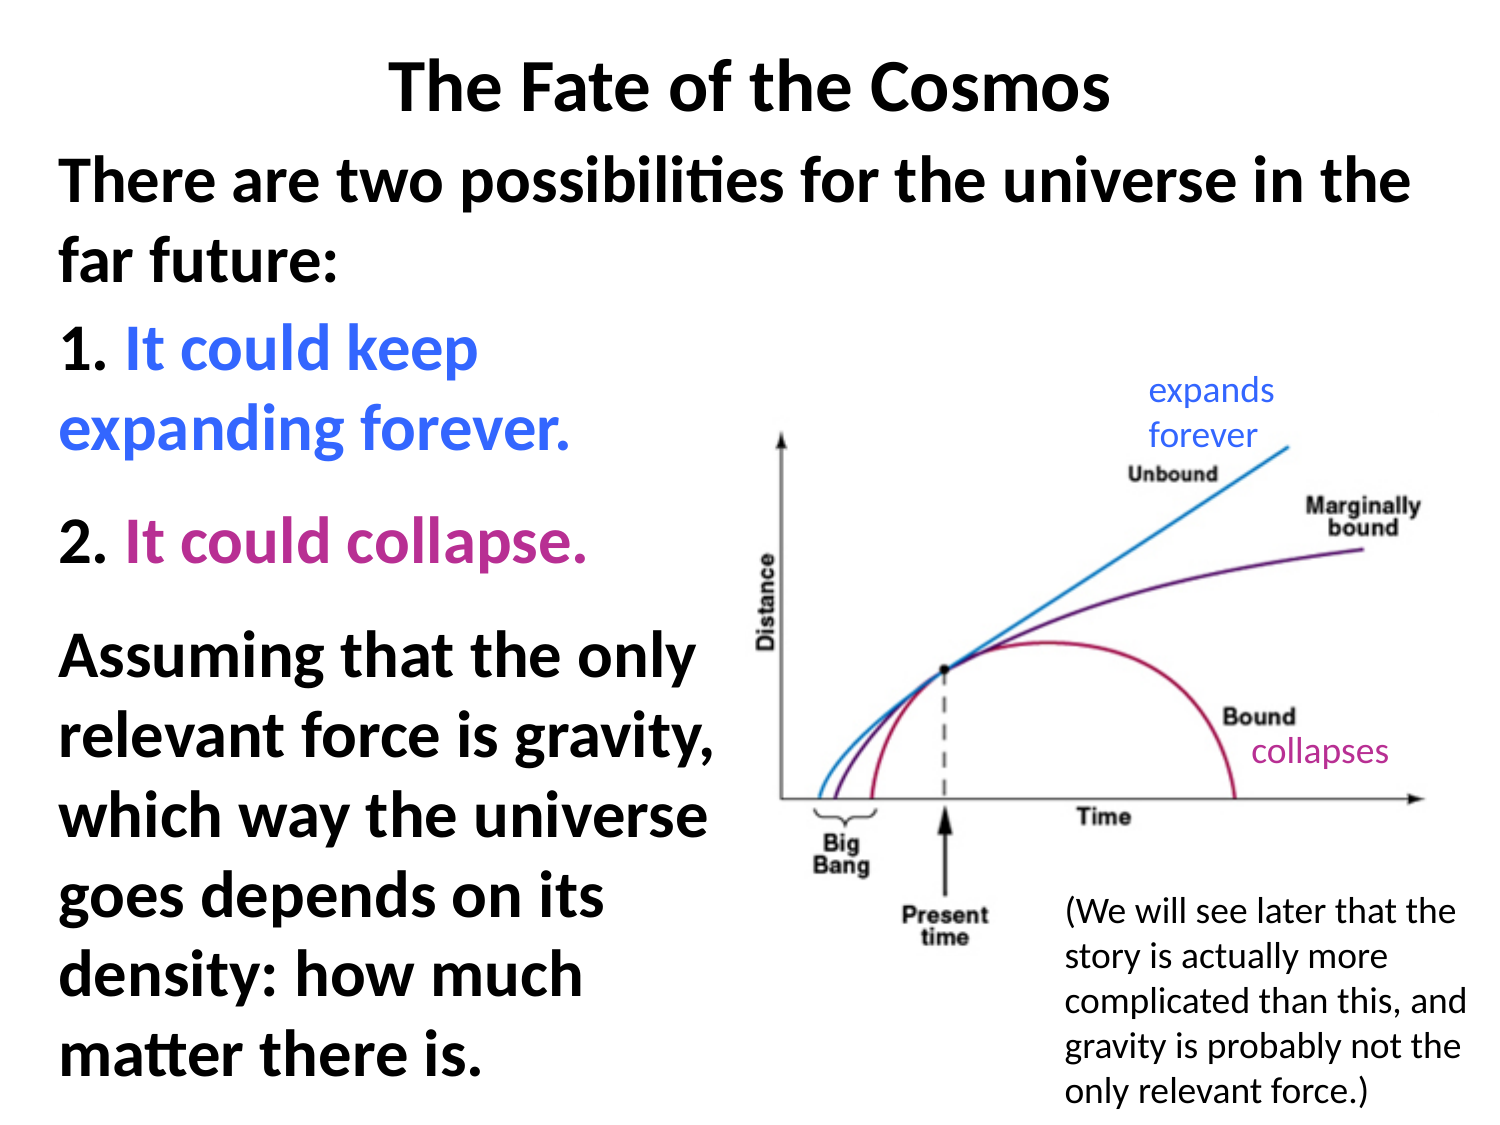

# The Fate of the Cosmos
There are two possibilities for the universe in the far future:
1. It could keep expanding forever.
2. It could collapse.
Assuming that the only relevant force is gravity, which way the universe goes depends on its density: how much matter there is.
expands forever
collapses
(We will see later that the story is actually more complicated than this, and gravity is probably not the only relevant force.)